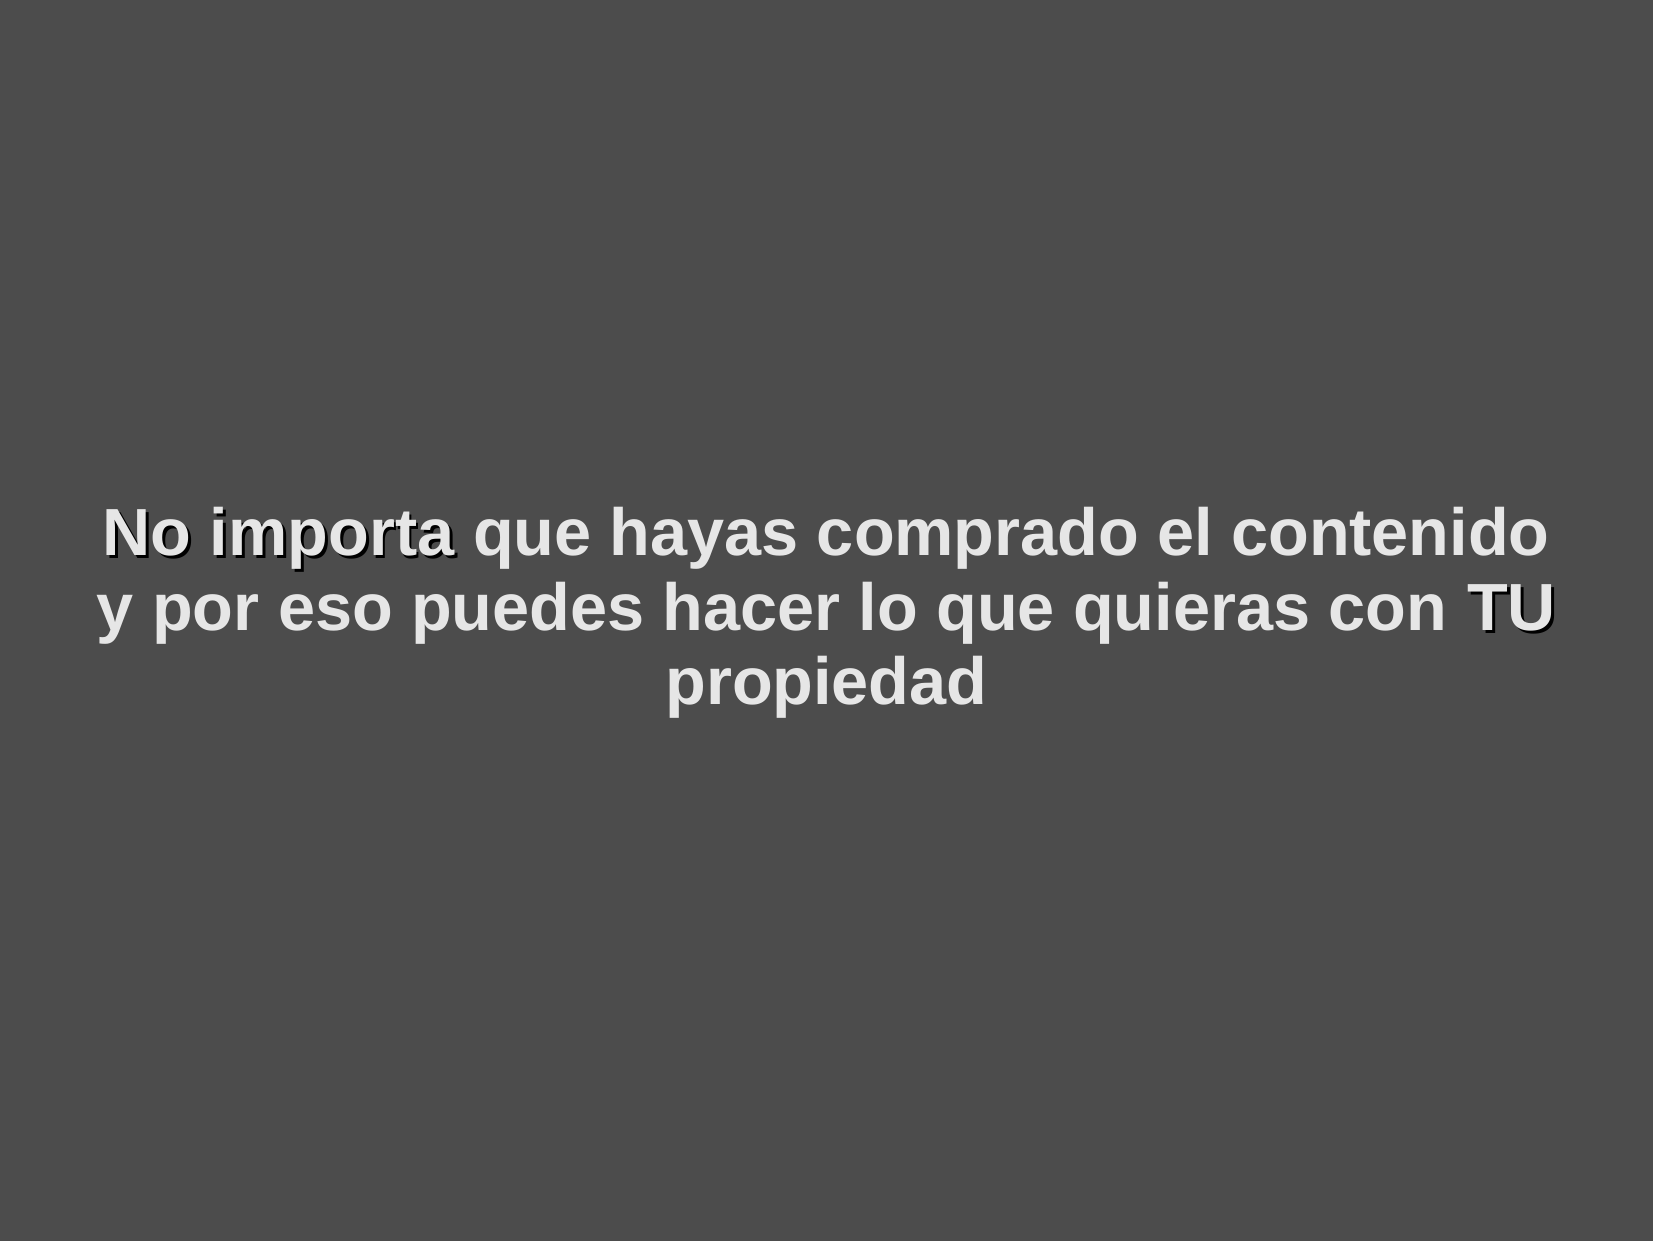

# No importa que hayas comprado el contenido y por eso puedes hacer lo que quieras con TU propiedad